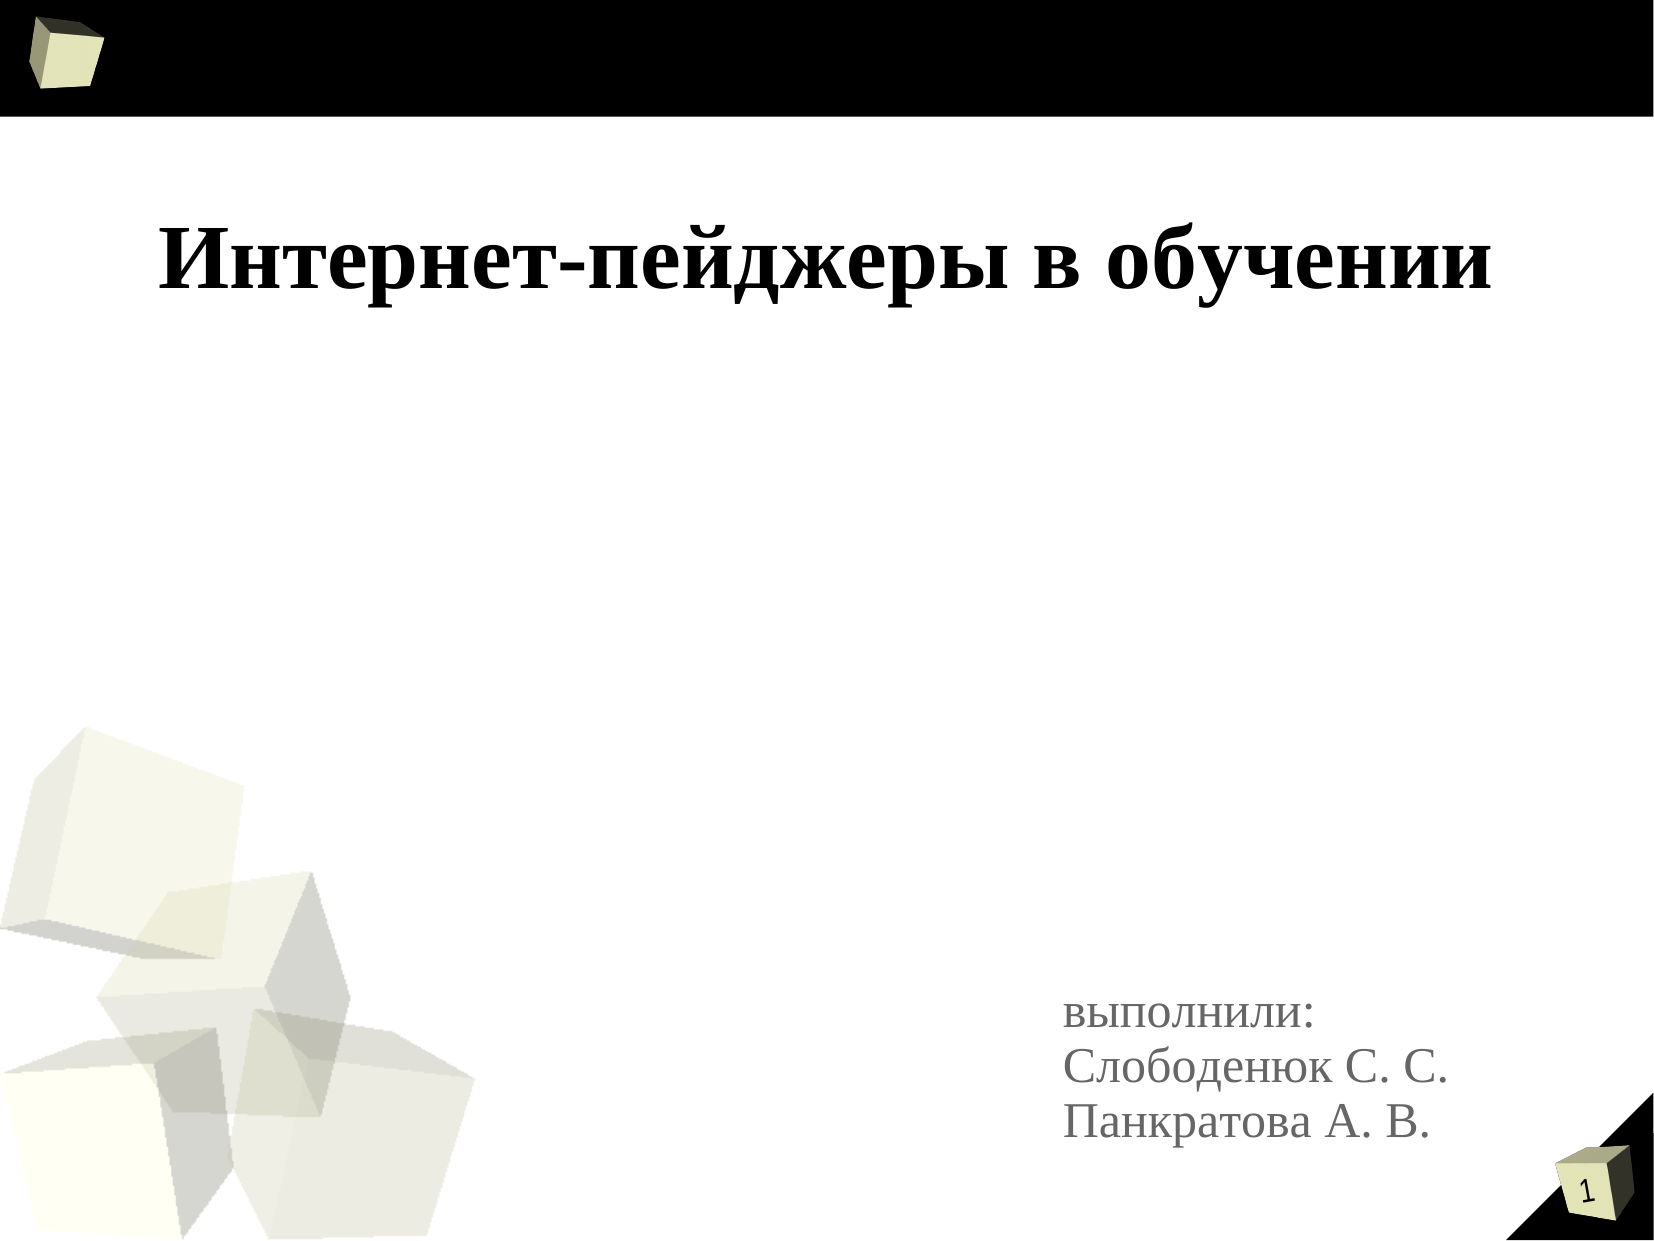

Интернет-пейджеры в обучении
выполнили:
Слободенюк С. С.
Панкратова А. В.